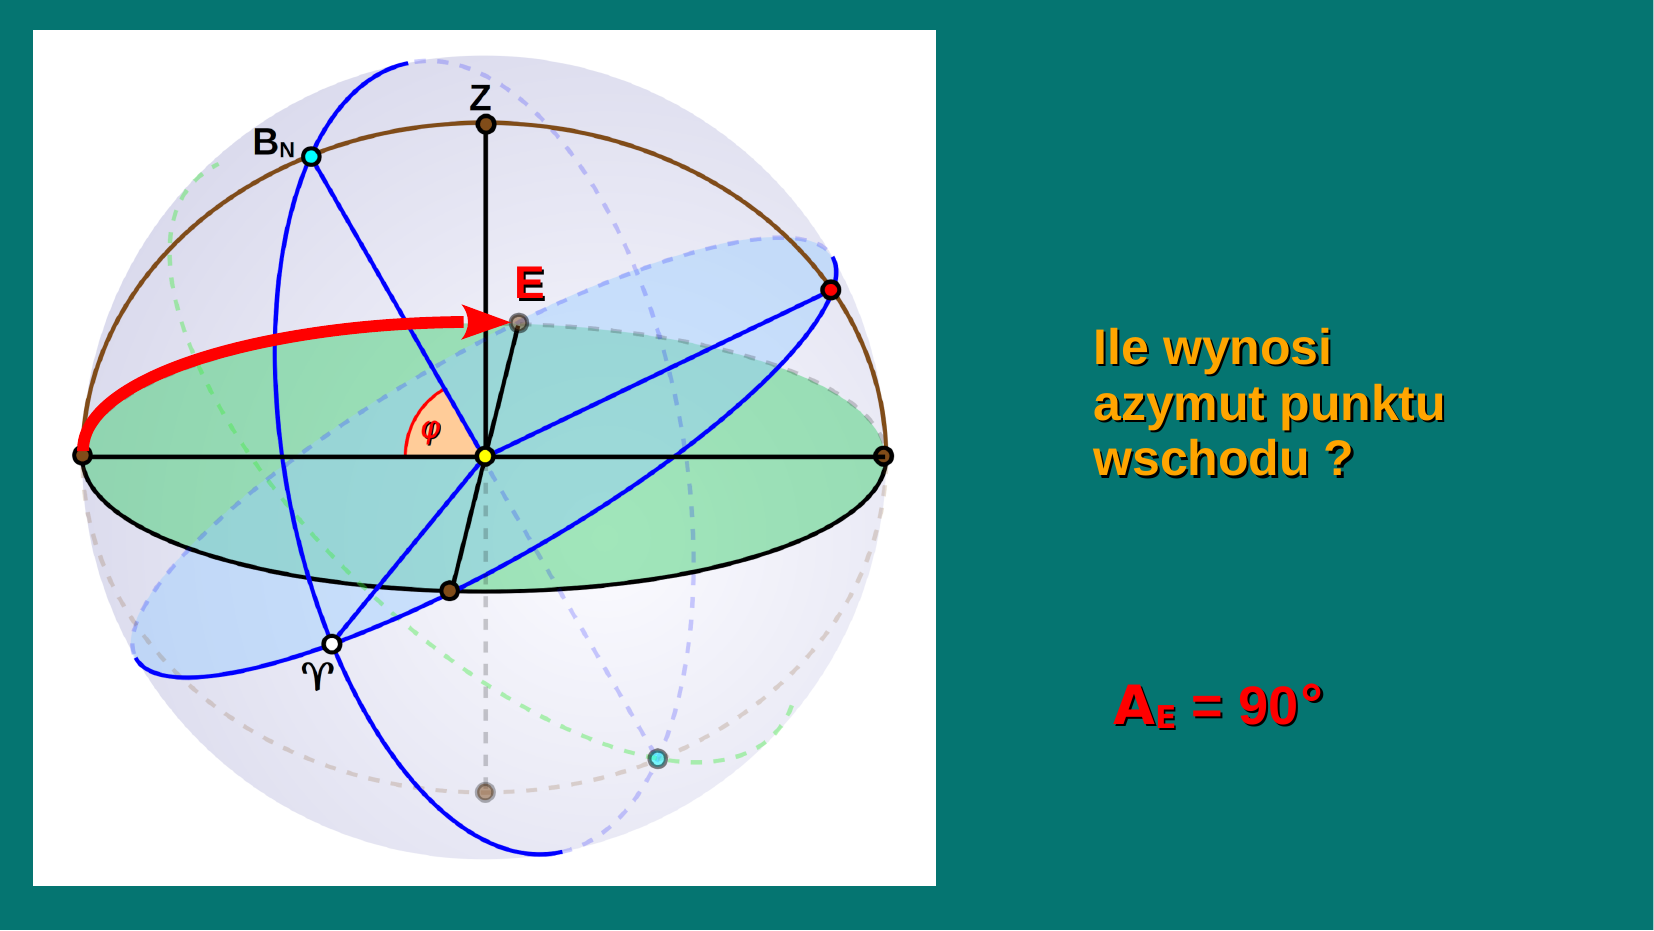

E
Ile wynosi azymut punktu wschodu ?
AE = 90°